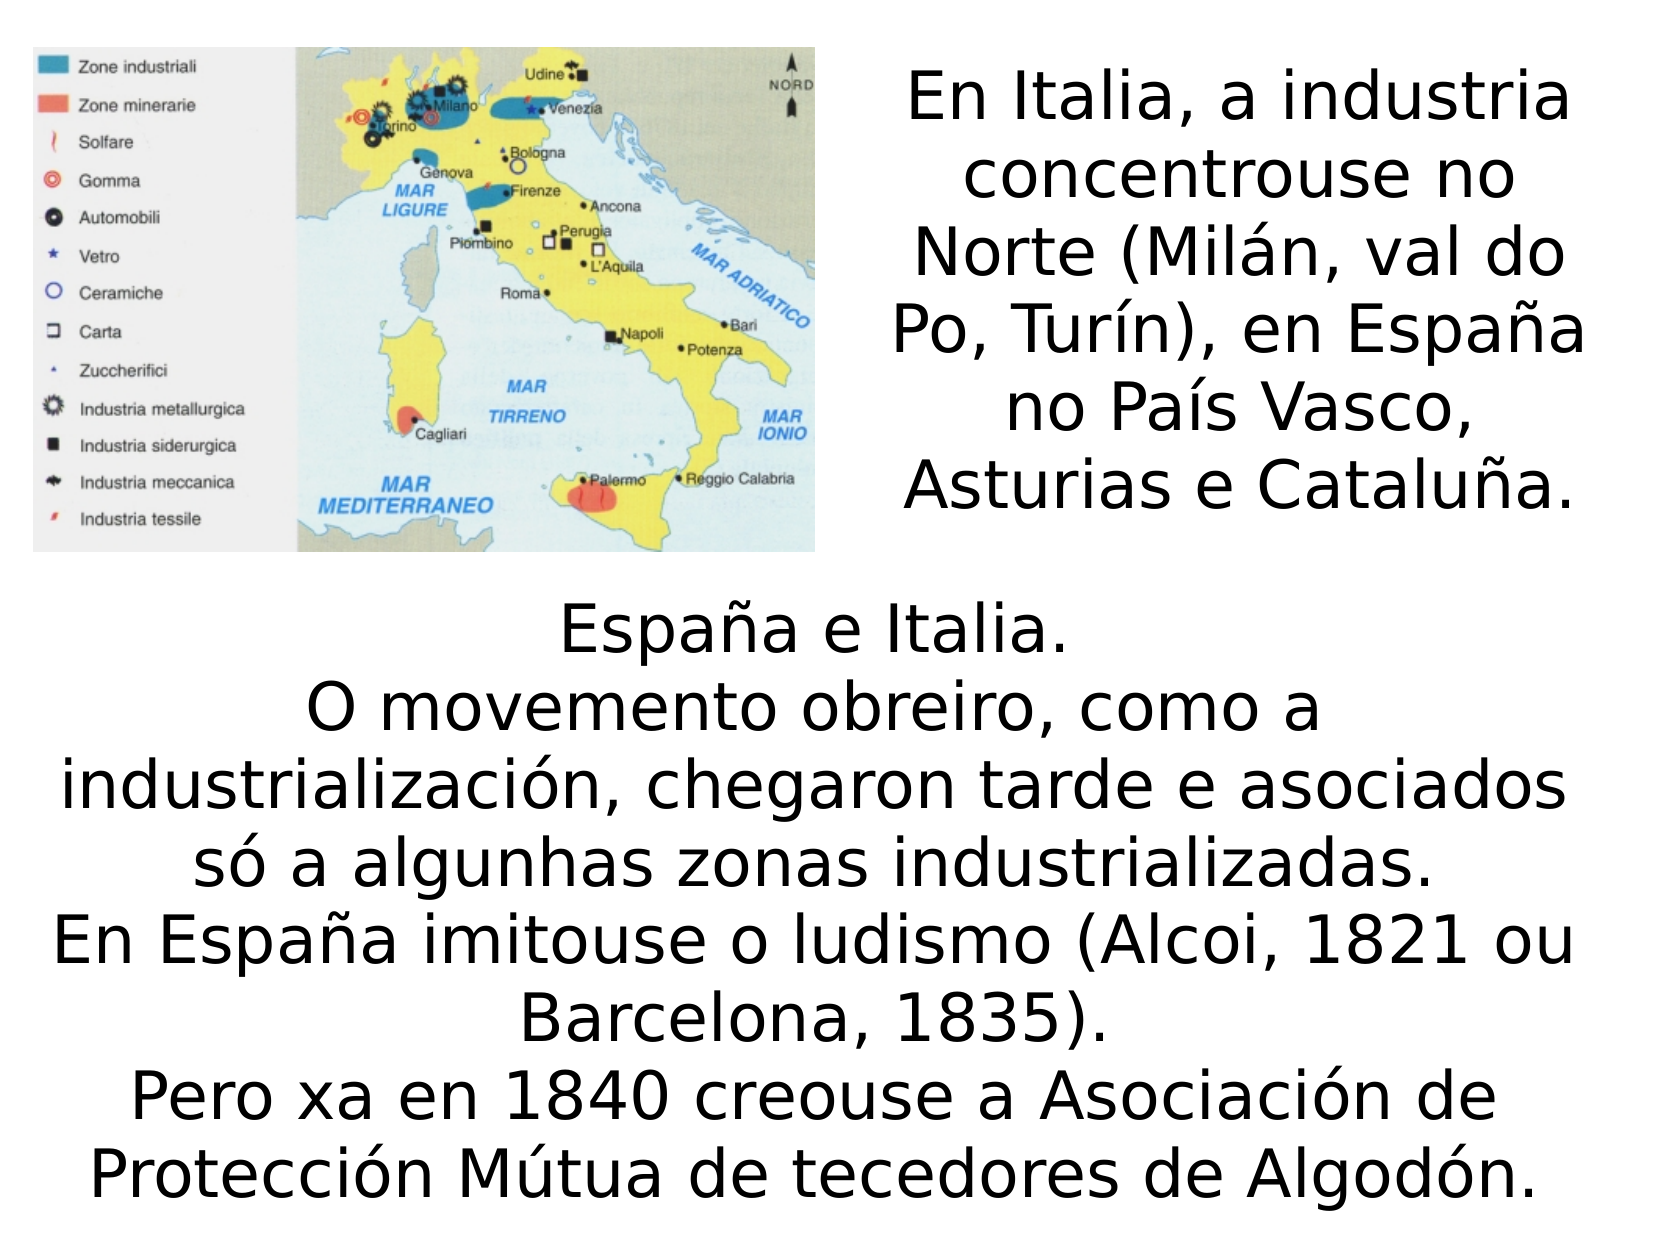

En Italia, a industria concentrouse no Norte (Milán, val do Po, Turín), en España no País Vasco, Asturias e Cataluña.
# España e Italia.
O movemento obreiro, como a industrialización, chegaron tarde e asociados só a algunhas zonas industrializadas.
En España imitouse o ludismo (Alcoi, 1821 ou Barcelona, 1835).
Pero xa en 1840 creouse a Asociación de Protección Mútua de tecedores de Algodón.